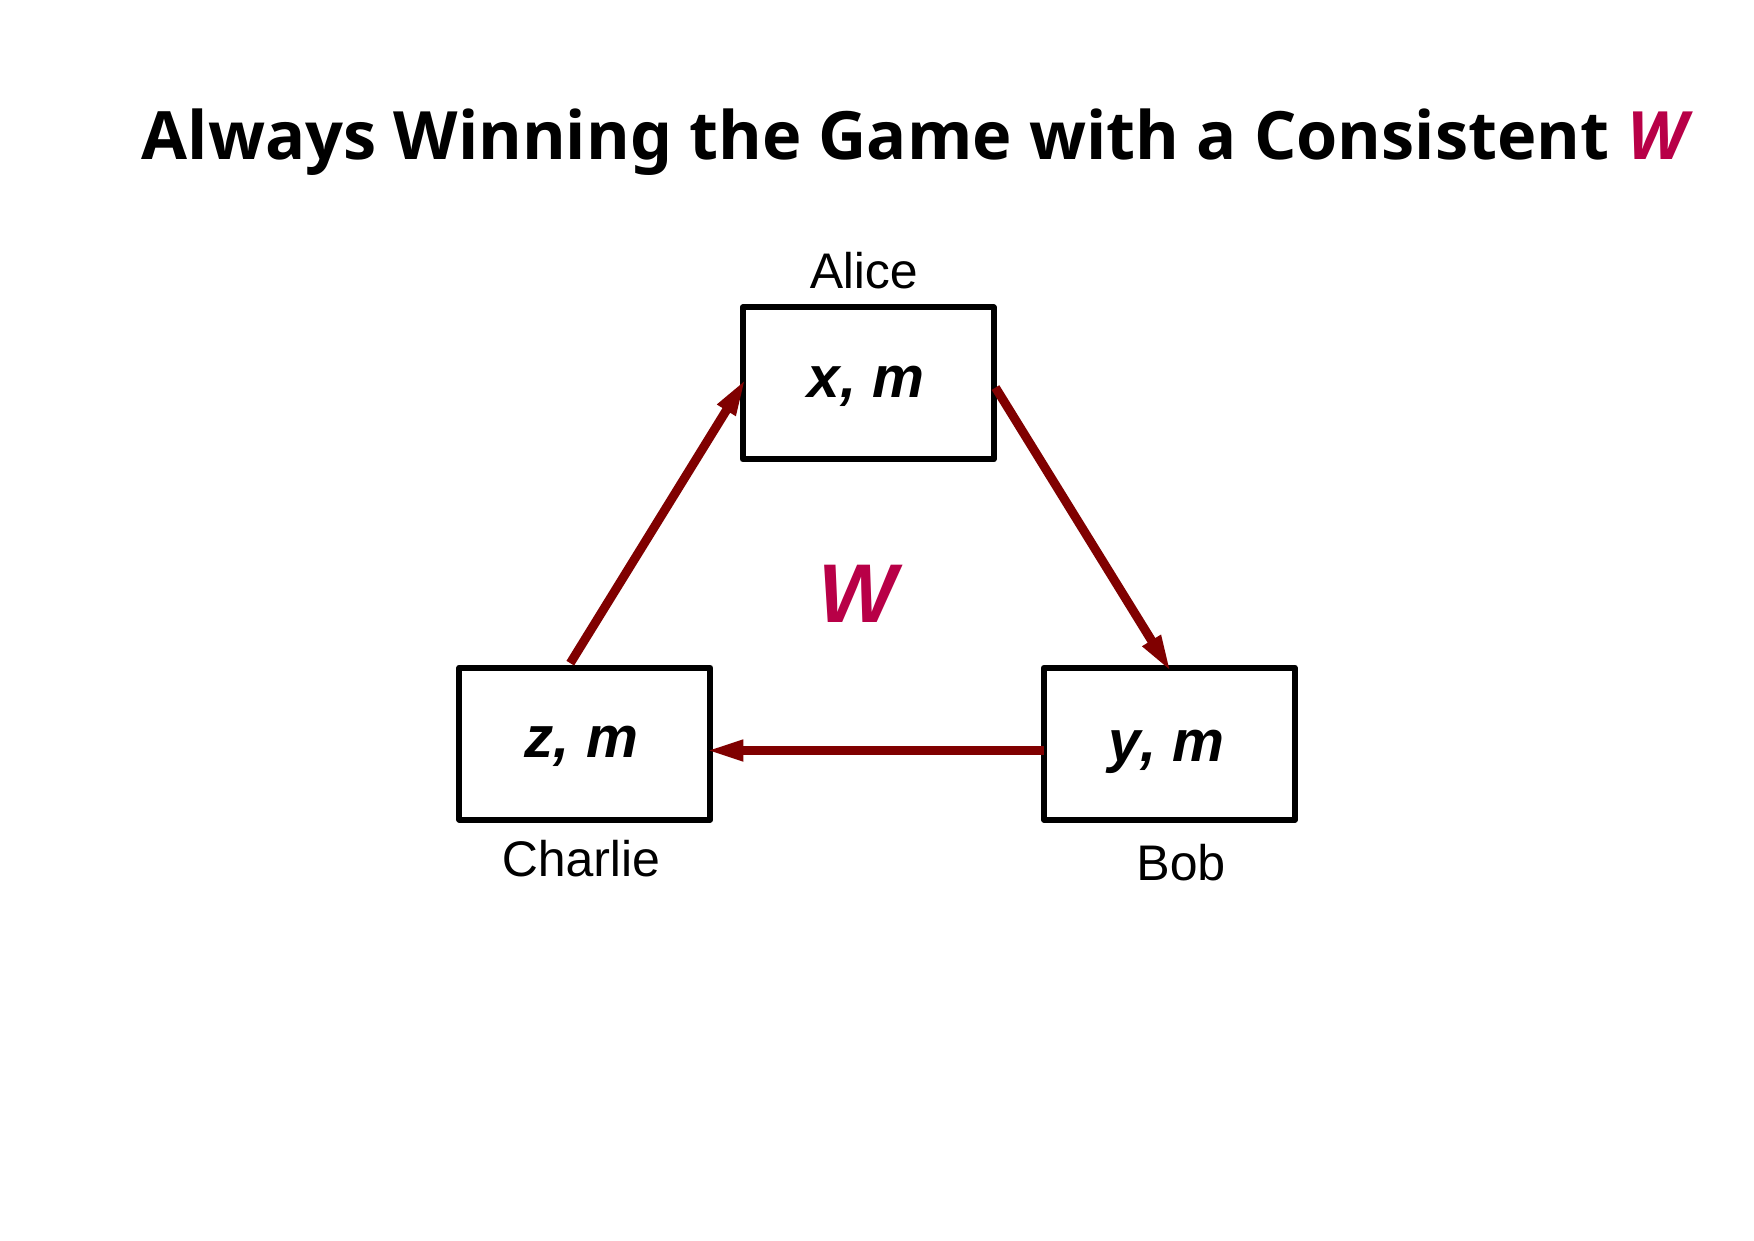

Always Winning the Game with a Consistent W
Alice
x, m
W
z, m
y, m
Charlie
Bob